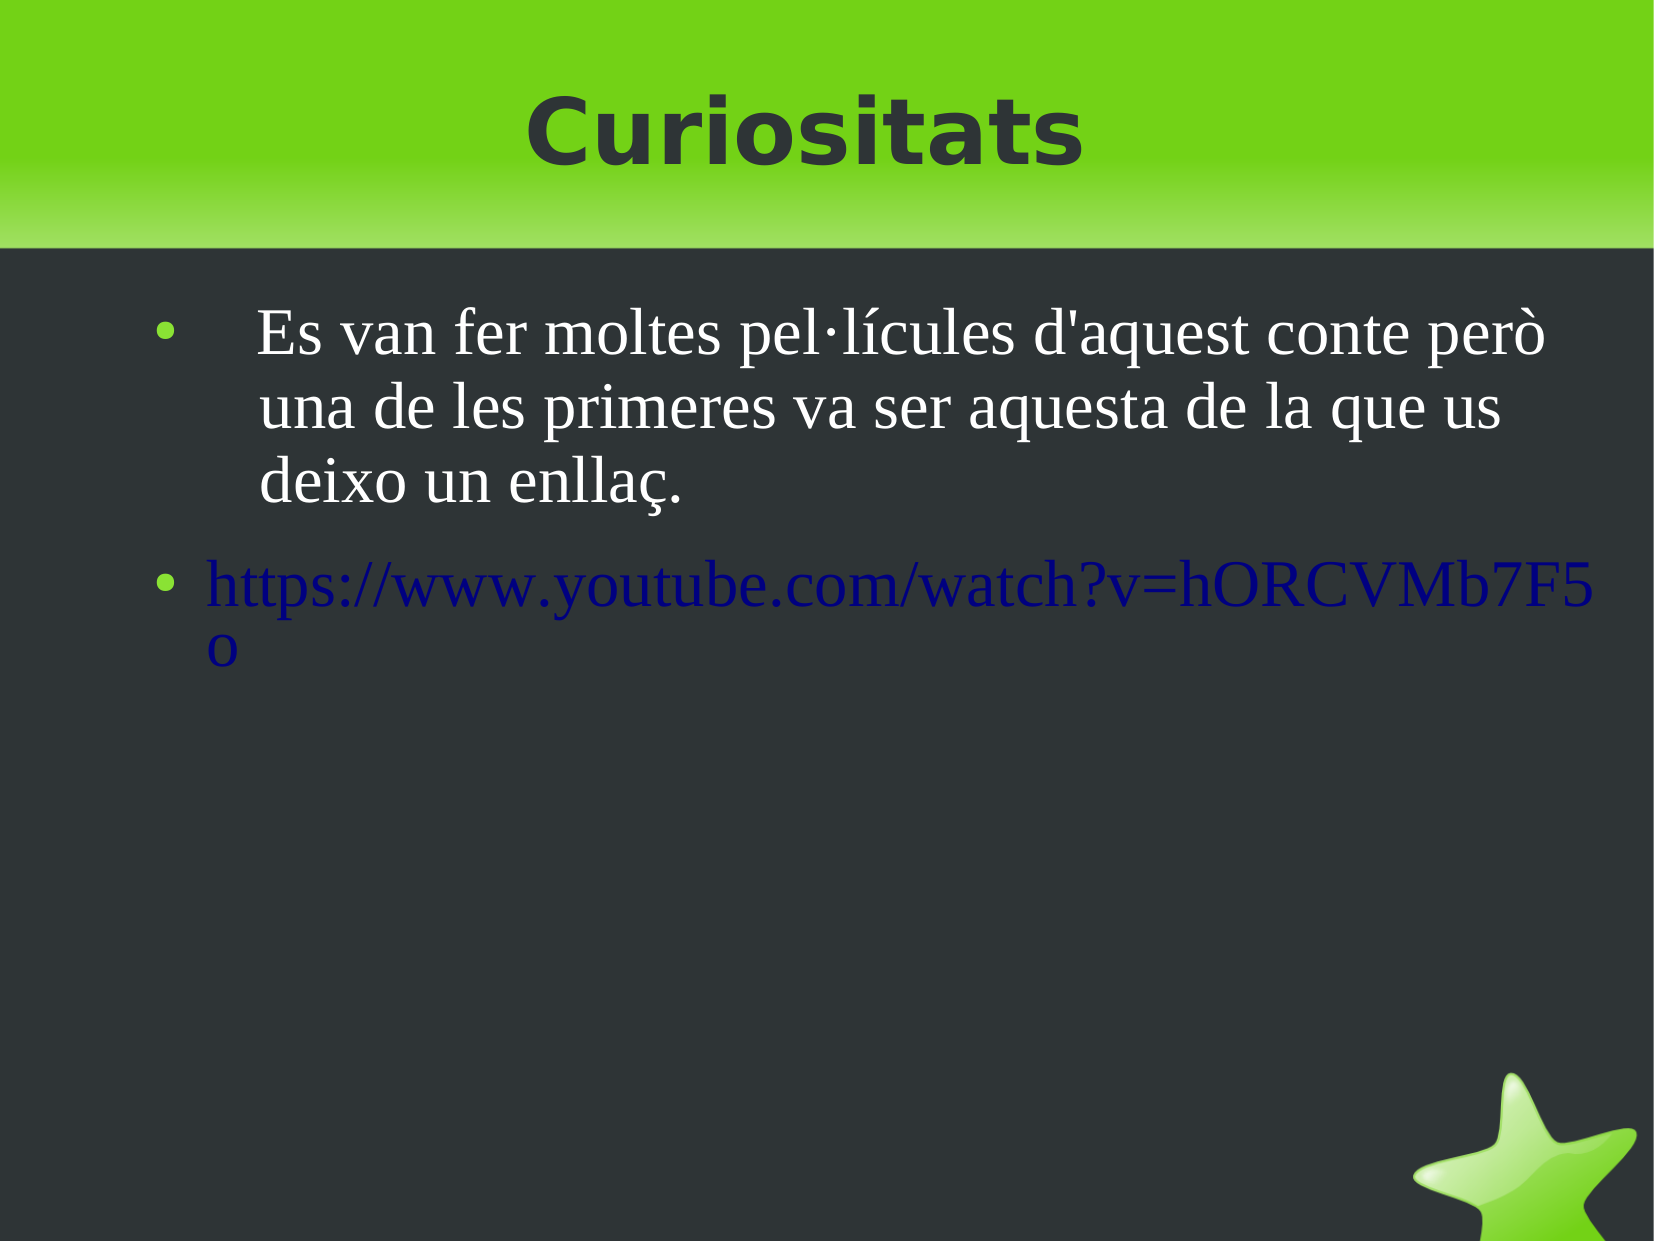

# Curiositats
 Es van fer moltes pel·lícules d'aquest conte però una de les primeres va ser aquesta de la que us deixo un enllaç.
https://www.youtube.com/watch?v=hORCVMb7F5o